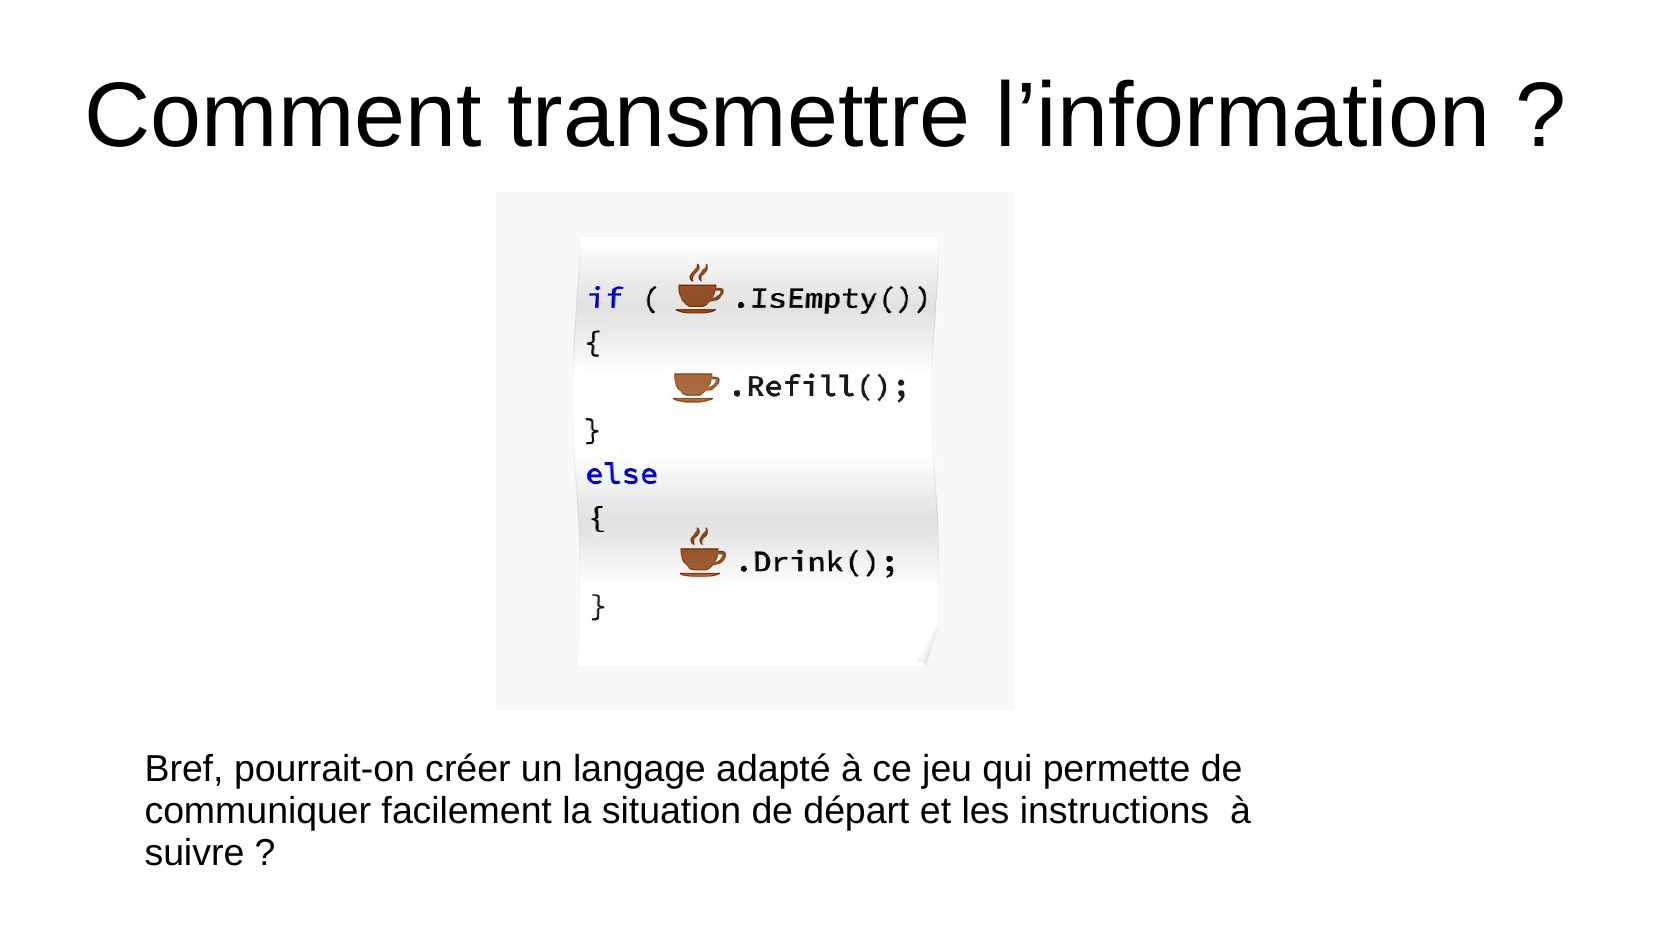

# Comment transmettre l’information ?
Bref, pourrait-on créer un langage adapté à ce jeu qui permette de communiquer facilement la situation de départ et les instructions  à suivre ?